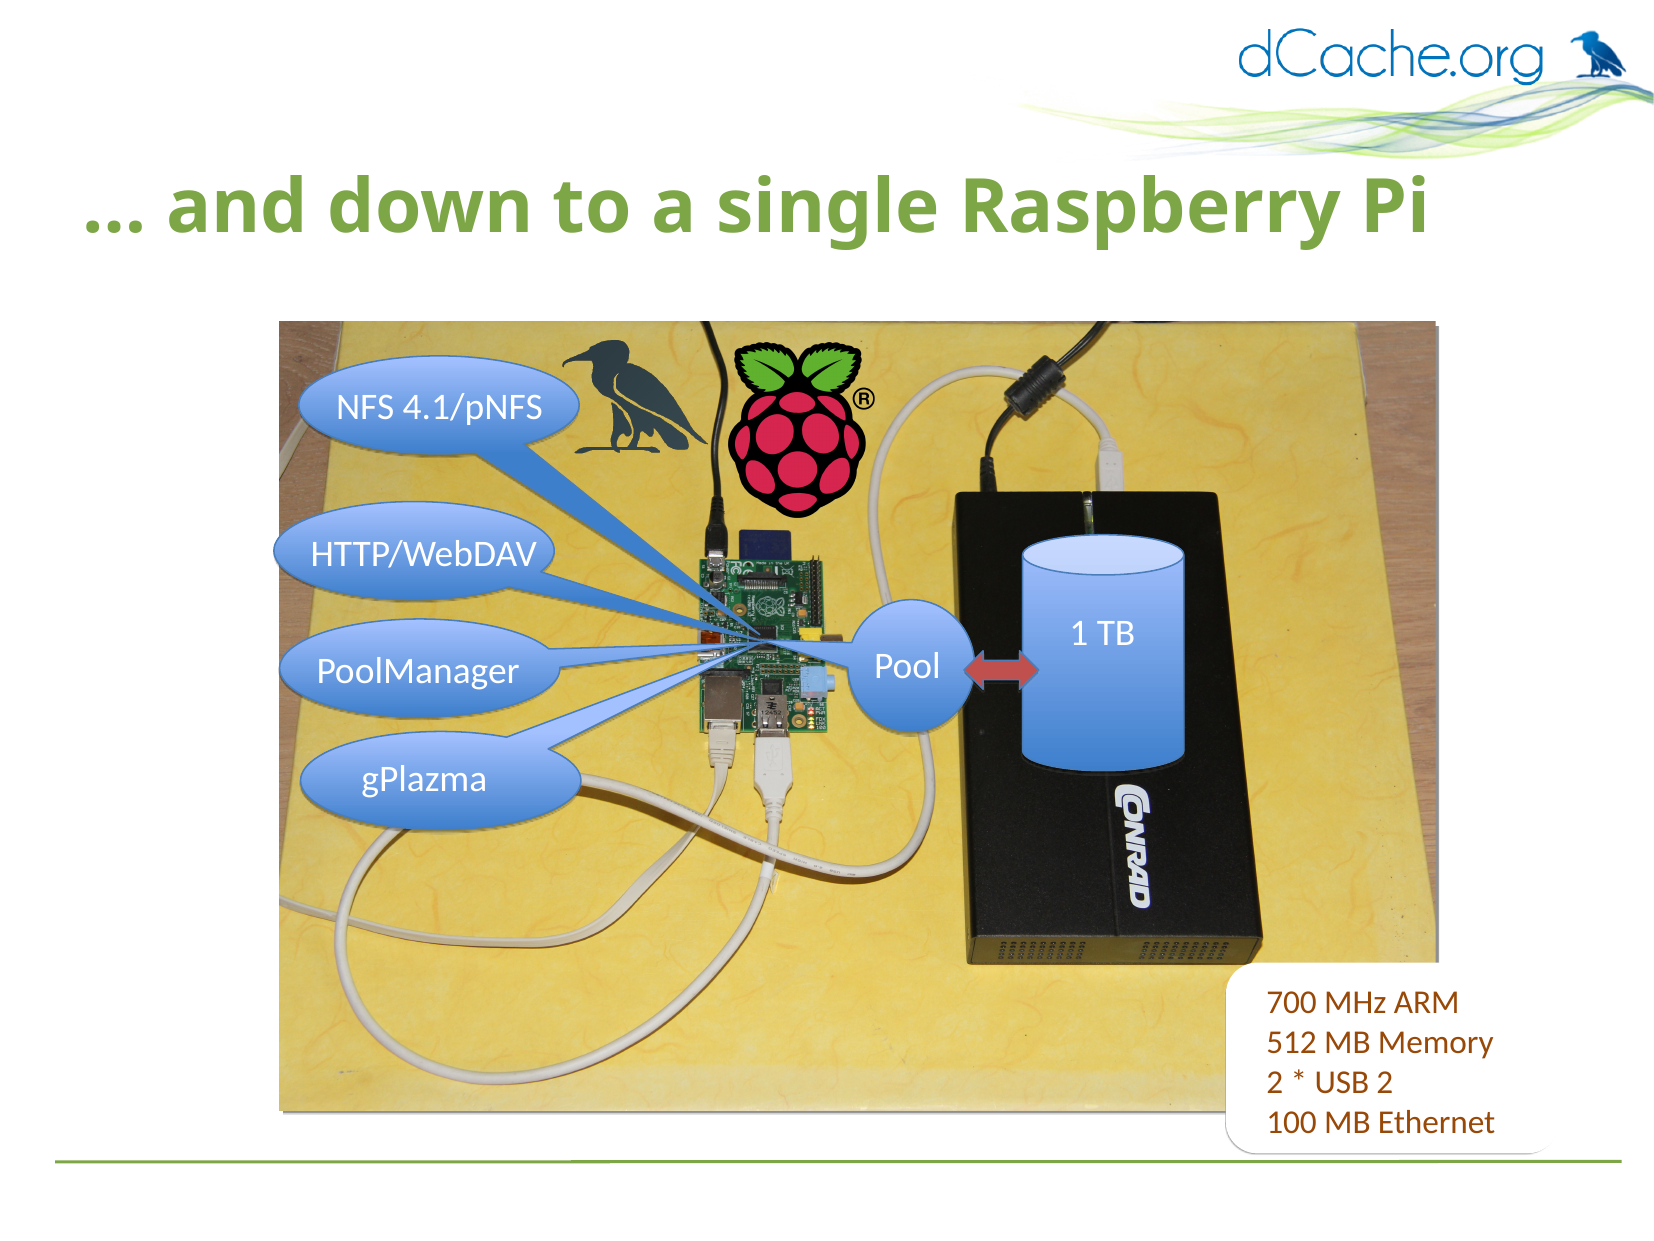

# … and down to a single Raspberry Pi
NFS 4.1/pNFS
HTTP/WebDAV
1 TB
Pool
PoolManager
gPlazma
700 MHz ARM
512 MB Memory
2 * USB 2
100 MB Ethernet